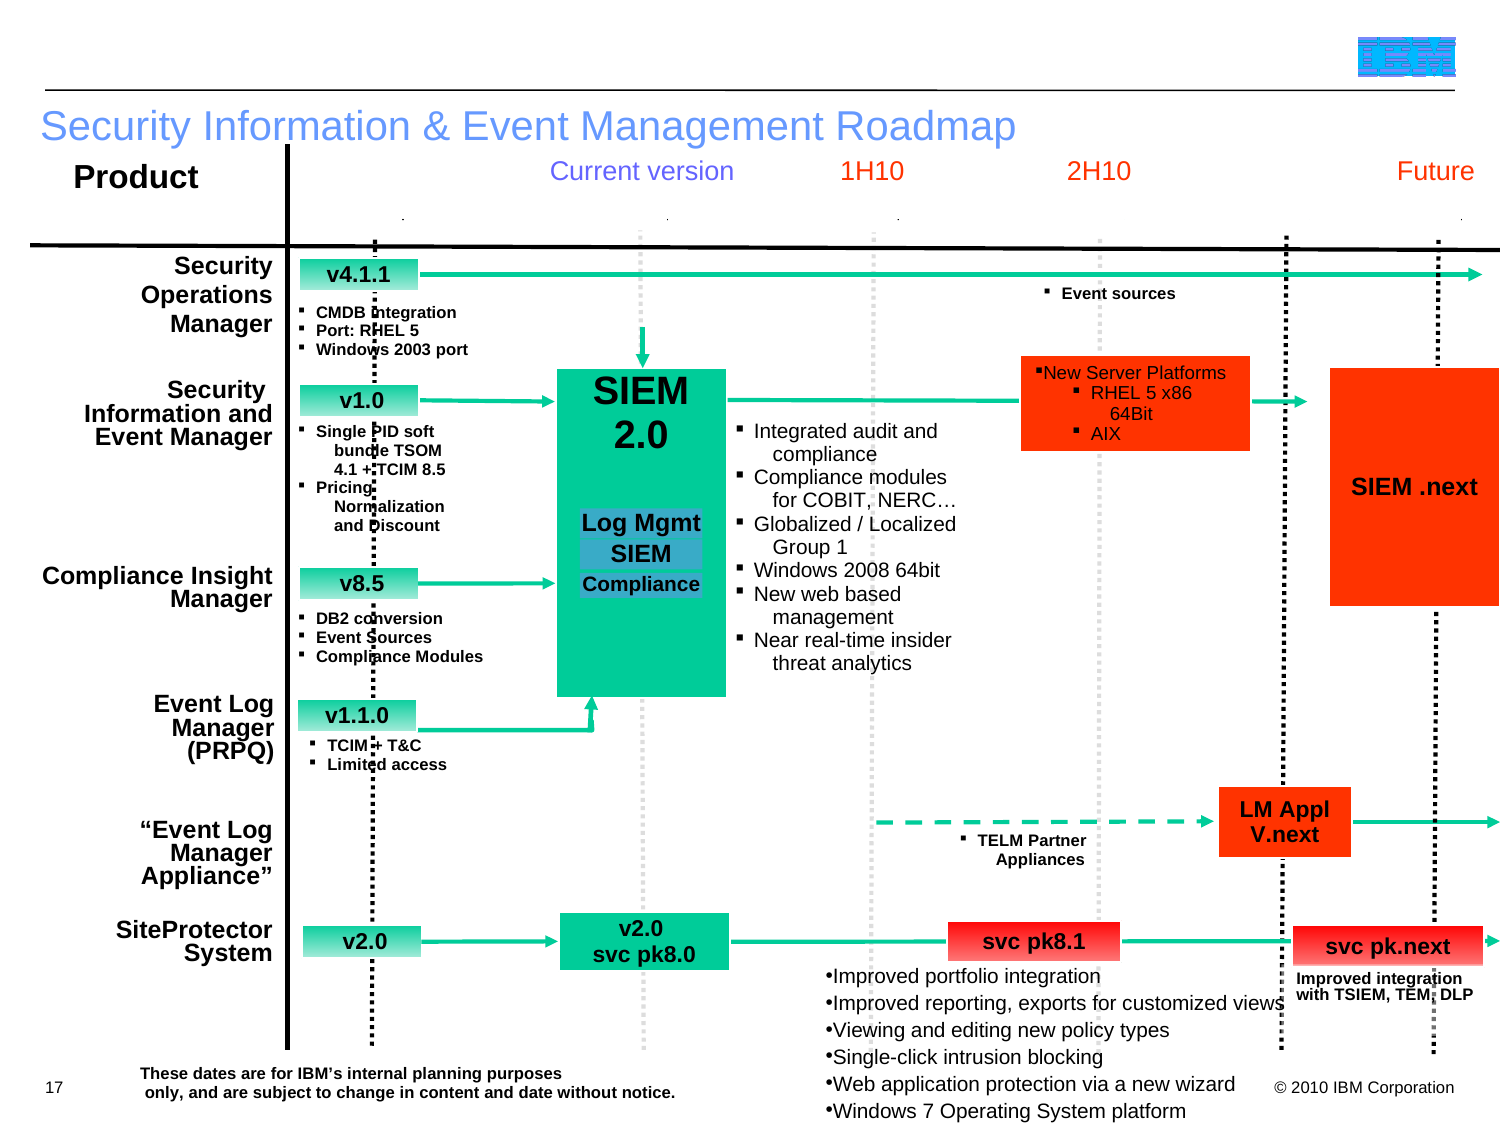

Security Information & Event Management Roadmap
Current version
1H10
2H10
Future
Product
Security Operations Manager
v4.1.1
Event sources
CMDB integration
Port: RHEL 5
Windows 2003 port
New Server Platforms
RHEL 5 x86 64Bit
AIX
SIEM .next
SIEM 2.0
Security Information and Event Manager
 v1.0
Integrated audit and compliance
Compliance modules for COBIT, NERC…
Globalized / Localized Group 1
Windows 2008 64bit
New web based management
Near real-time insider threat analytics
Single PID soft bundle TSOM 4.1 + TCIM 8.5
Pricing Normalization and Discount
Log Mgmt
SIEM
Compliance Insight Manager
 v8.5
Compliance
DB2 conversion
Event Sources
Compliance Modules
Event Log Manager
(PRPQ)
v1.1.0
TCIM + T&C
Limited access
LM Appl
V.next
“Event Log Manager Appliance”
TELM Partner Appliances
v2.0
svc pk8.0
SiteProtector System
svc pk8.1
 v2.0
svc pk.next
Improved integration with TSIEM, TEM, DLP
Improved portfolio integration
Improved reporting, exports for customized views
Viewing and editing new policy types
Single-click intrusion blocking
Web application protection via a new wizard
Windows 7 Operating System platform
These dates are for IBM’s internal planning purposes
 only, and are subject to change in content and date without notice.
17